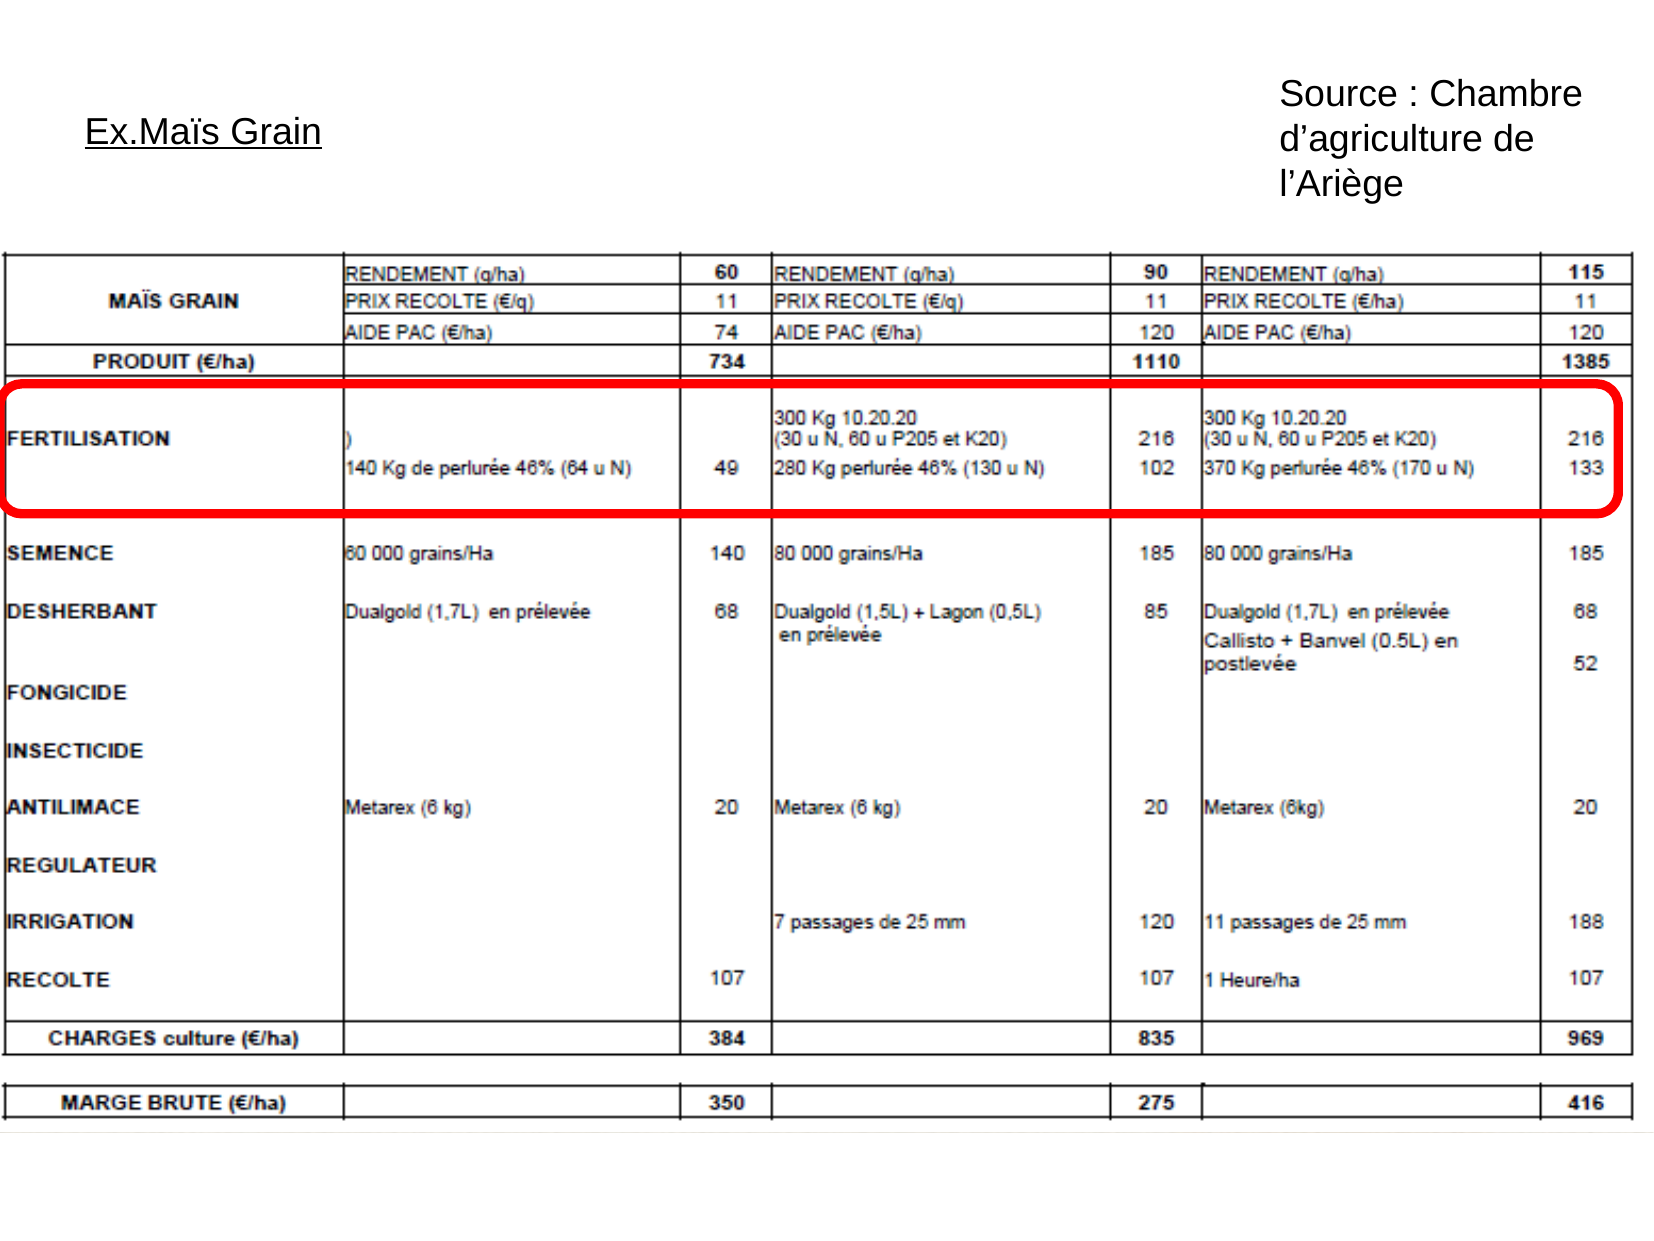

# Ex.Maïs Grain
Source : Chambre d’agriculture de l’Ariège